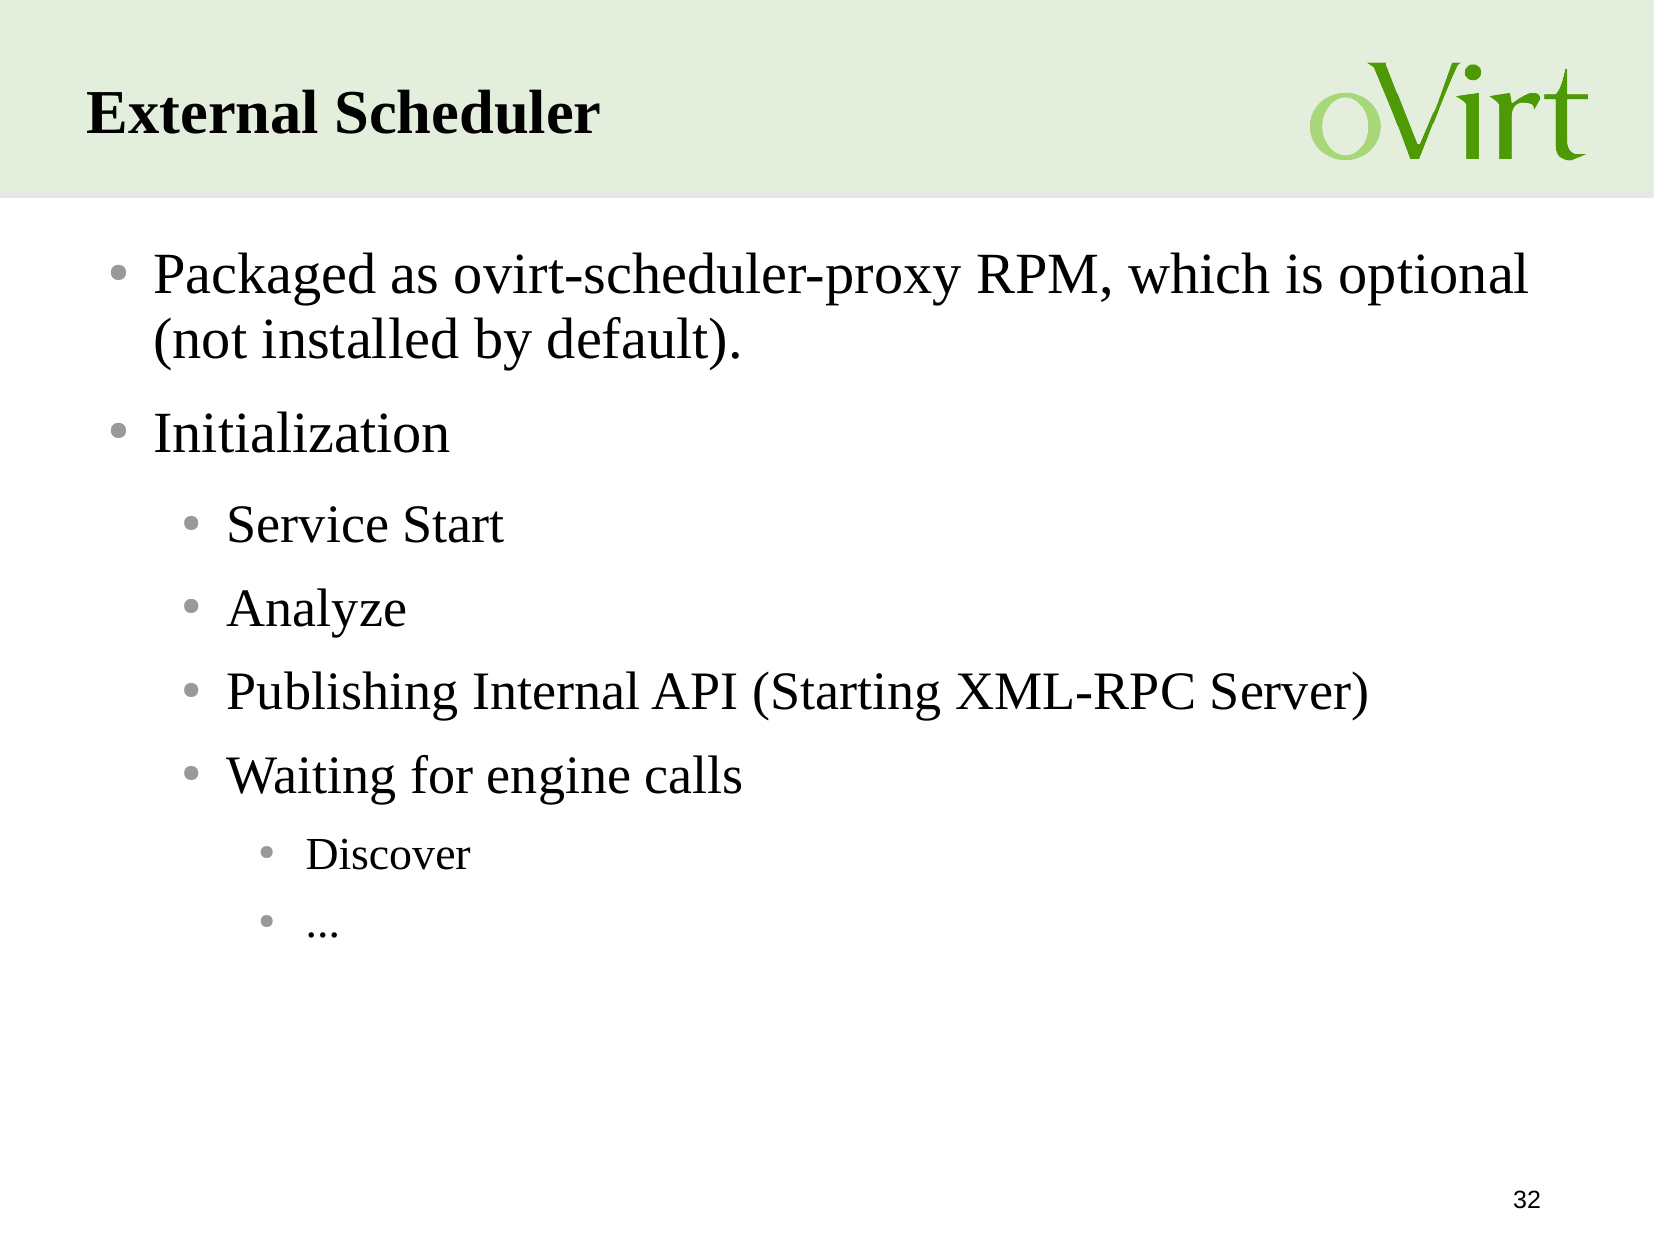

# External Scheduler
Packaged as ovirt-scheduler-proxy RPM, which is optional (not installed by default).
Initialization
Service Start
Analyze
Publishing Internal API (Starting XML-RPC Server)
Waiting for engine calls
Discover
...